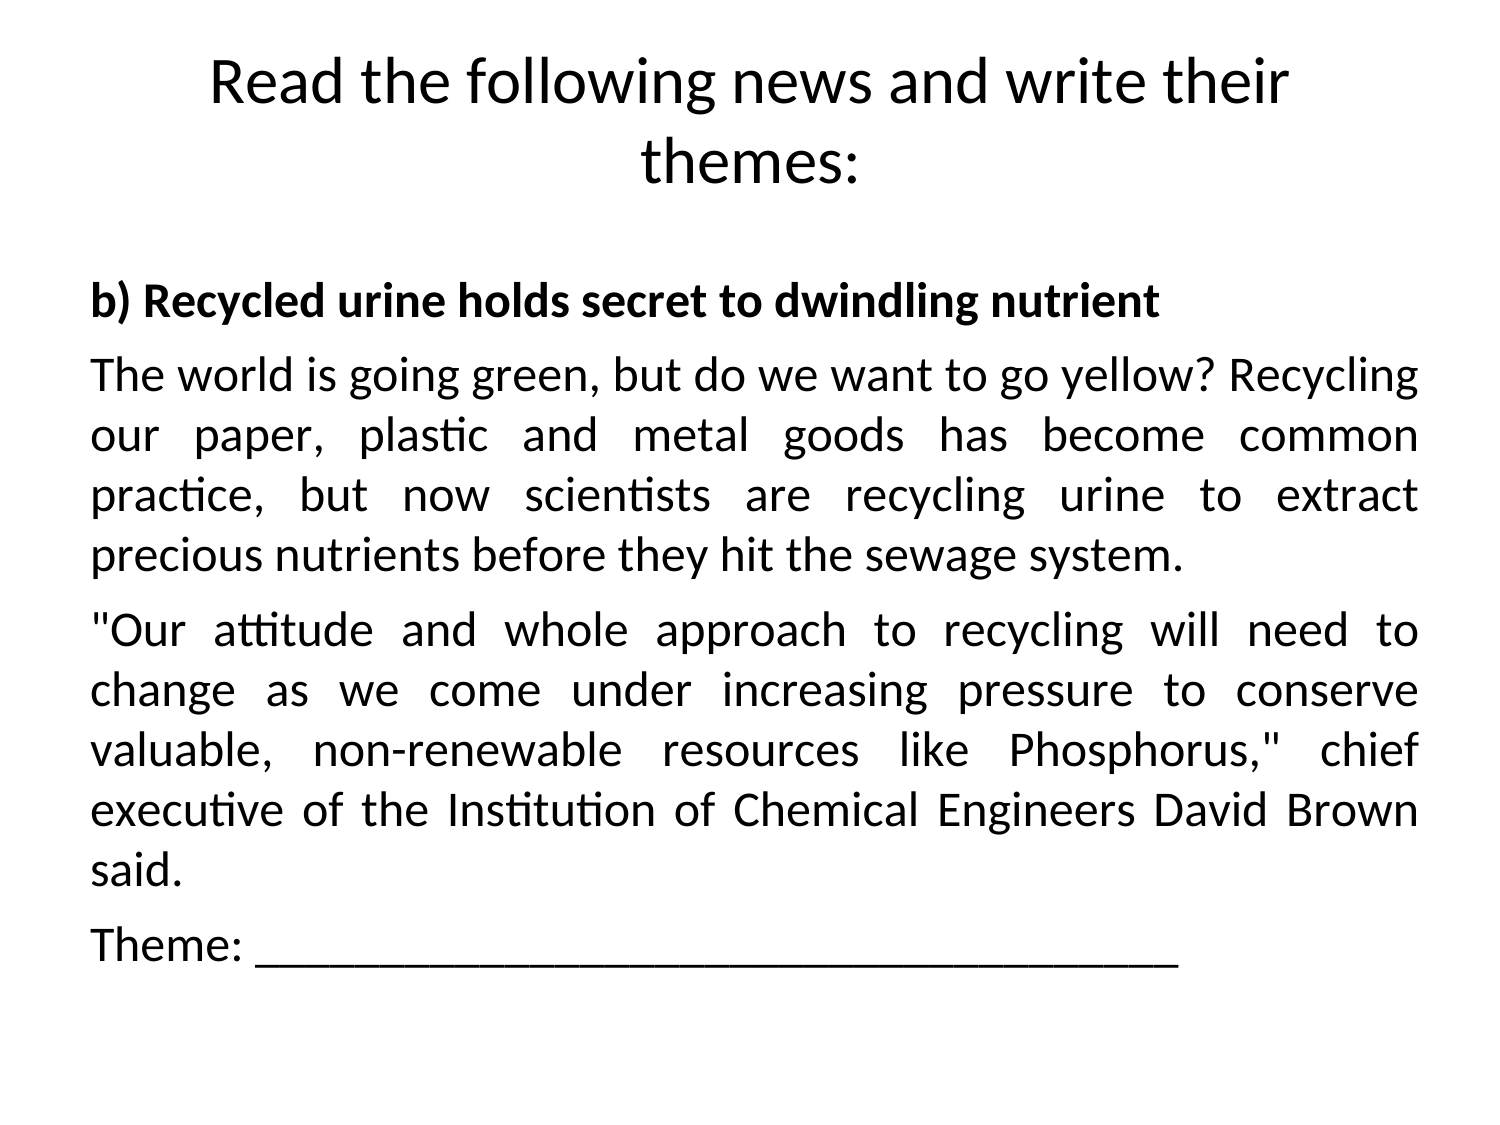

Read the following news and write their themes:
b) Recycled urine holds secret to dwindling nutrient
The world is going green, but do we want to go yellow? Recycling our paper, plastic and metal goods has become common practice, but now scientists are recycling urine to extract precious nutrients before they hit the sewage system.
"Our attitude and whole approach to recycling will need to change as we come under increasing pressure to conserve valuable, non-renewable resources like Phosphorus," chief executive of the Institution of Chemical Engineers David Brown said.
Theme: _____________________________________